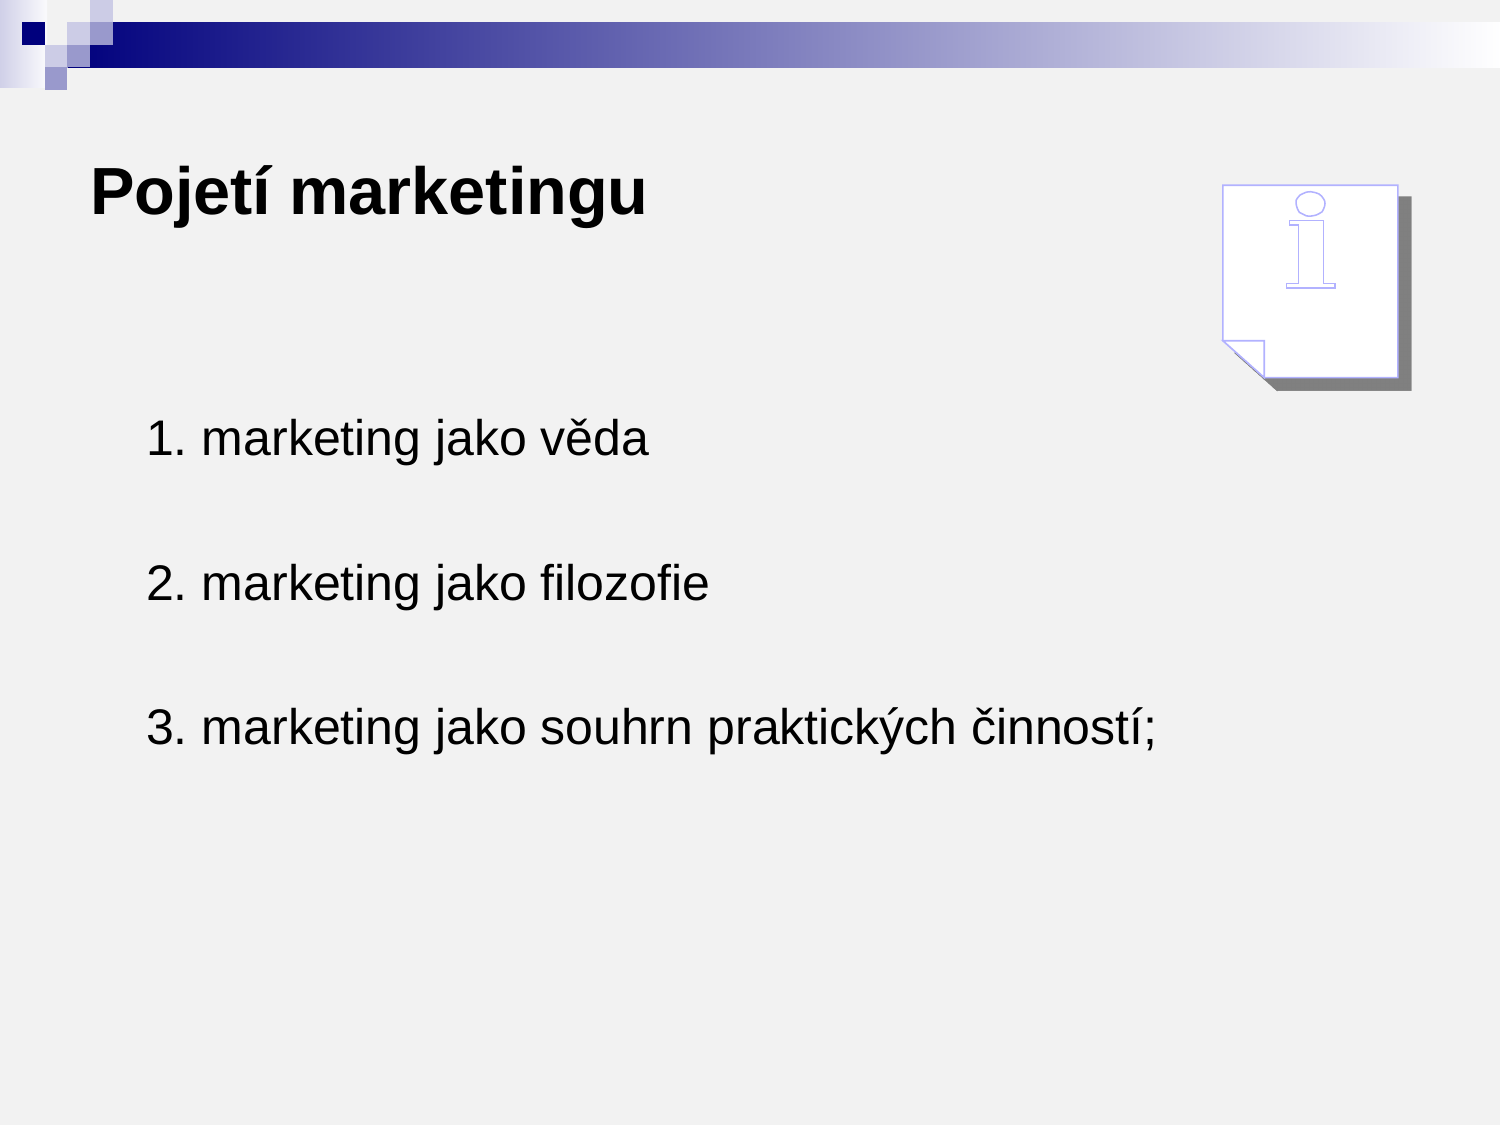

# Pojetí marketingu
1. marketing jako věda
2. marketing jako filozofie
3. marketing jako souhrn praktických činností;